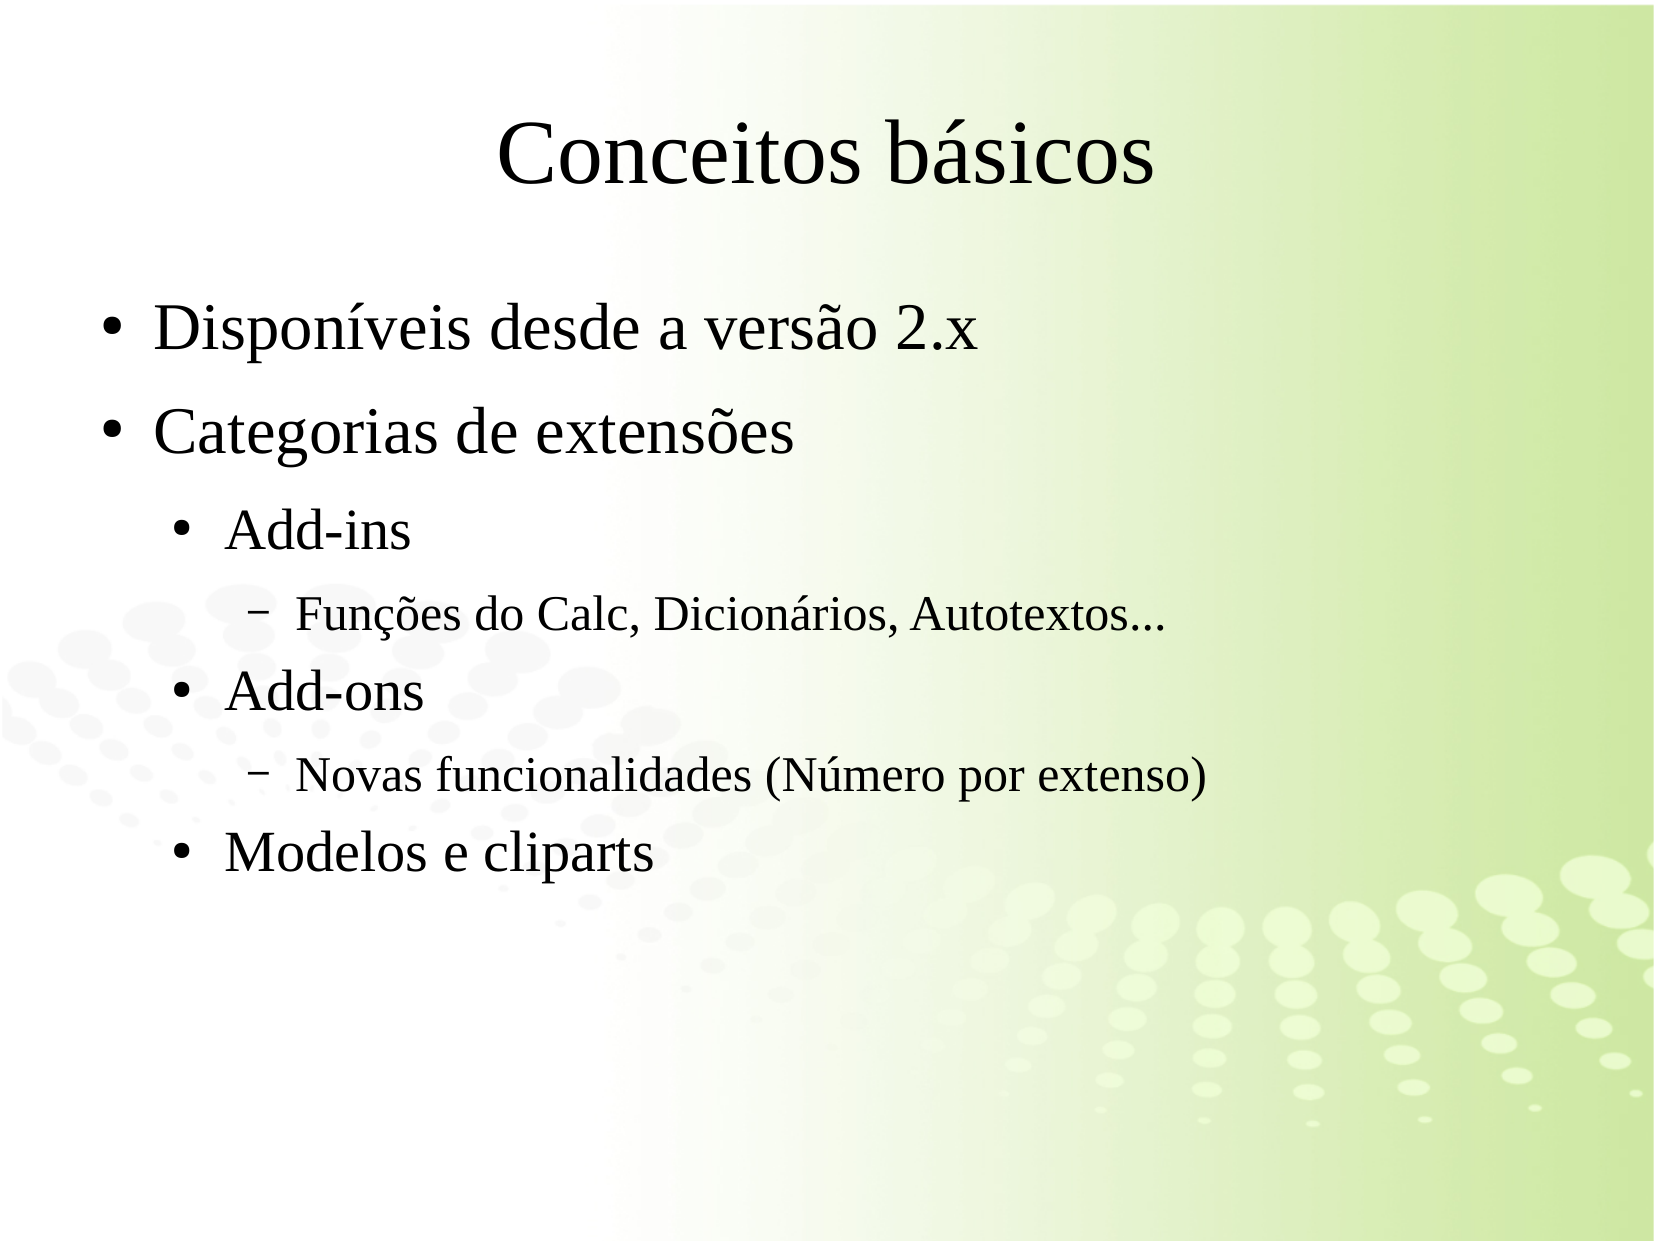

# Conceitos básicos
Disponíveis desde a versão 2.x
Categorias de extensões
Add-ins
Funções do Calc, Dicionários, Autotextos...
Add-ons
Novas funcionalidades (Número por extenso)
Modelos e cliparts